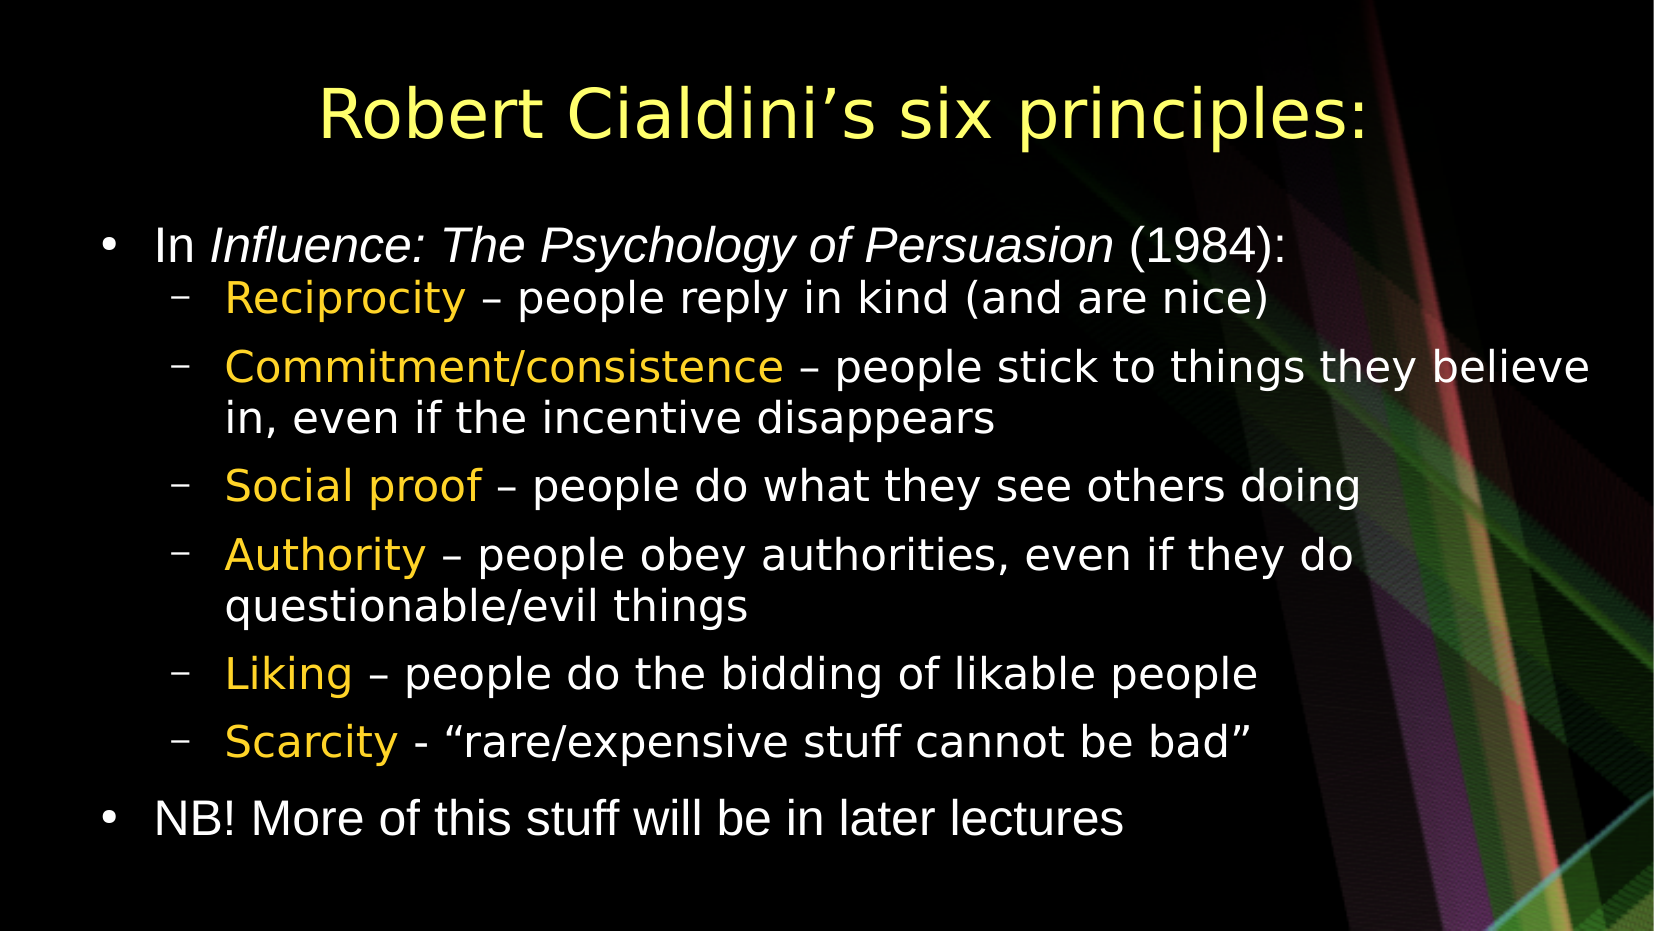

# Robert Cialdini’s six principles:
In Influence: The Psychology of Persuasion (1984):
Reciprocity – people reply in kind (and are nice)
Commitment/consistence – people stick to things they believe in, even if the incentive disappears
Social proof – people do what they see others doing
Authority – people obey authorities, even if they do questionable/evil things
Liking – people do the bidding of likable people
Scarcity - “rare/expensive stuff cannot be bad”
NB! More of this stuff will be in later lectures